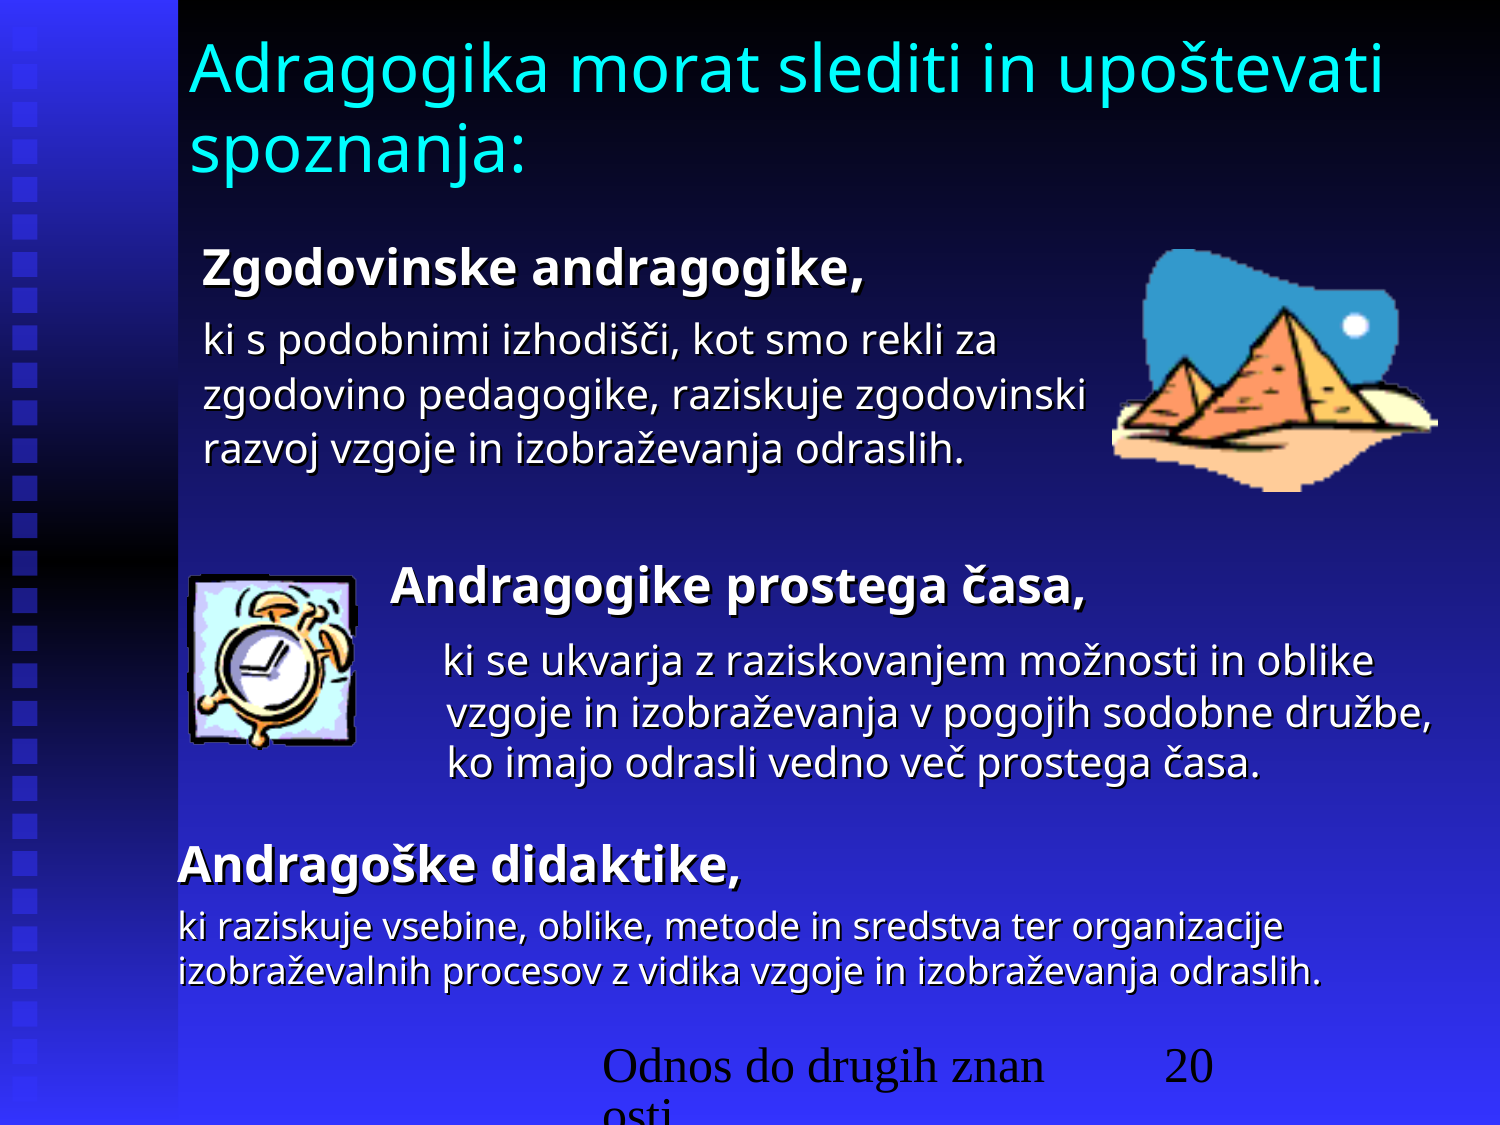

Adragogika morat slediti in upoštevati spoznanja:
Zgodovinske andragogike,
ki s podobnimi izhodišči, kot smo rekli za zgodovino pedagogike, raziskuje zgodovinski razvoj vzgoje in izobraževanja odraslih.
# Andragogike prostega časa,
 ki se ukvarja z raziskovanjem možnosti in oblike vzgoje in izobraževanja v pogojih sodobne družbe, ko imajo odrasli vedno več prostega časa.
Andragoške didaktike,
ki raziskuje vsebine, oblike, metode in sredstva ter organizacije izobraževalnih procesov z vidika vzgoje in izobraževanja odraslih.
Odnos do drugih znanosti
20